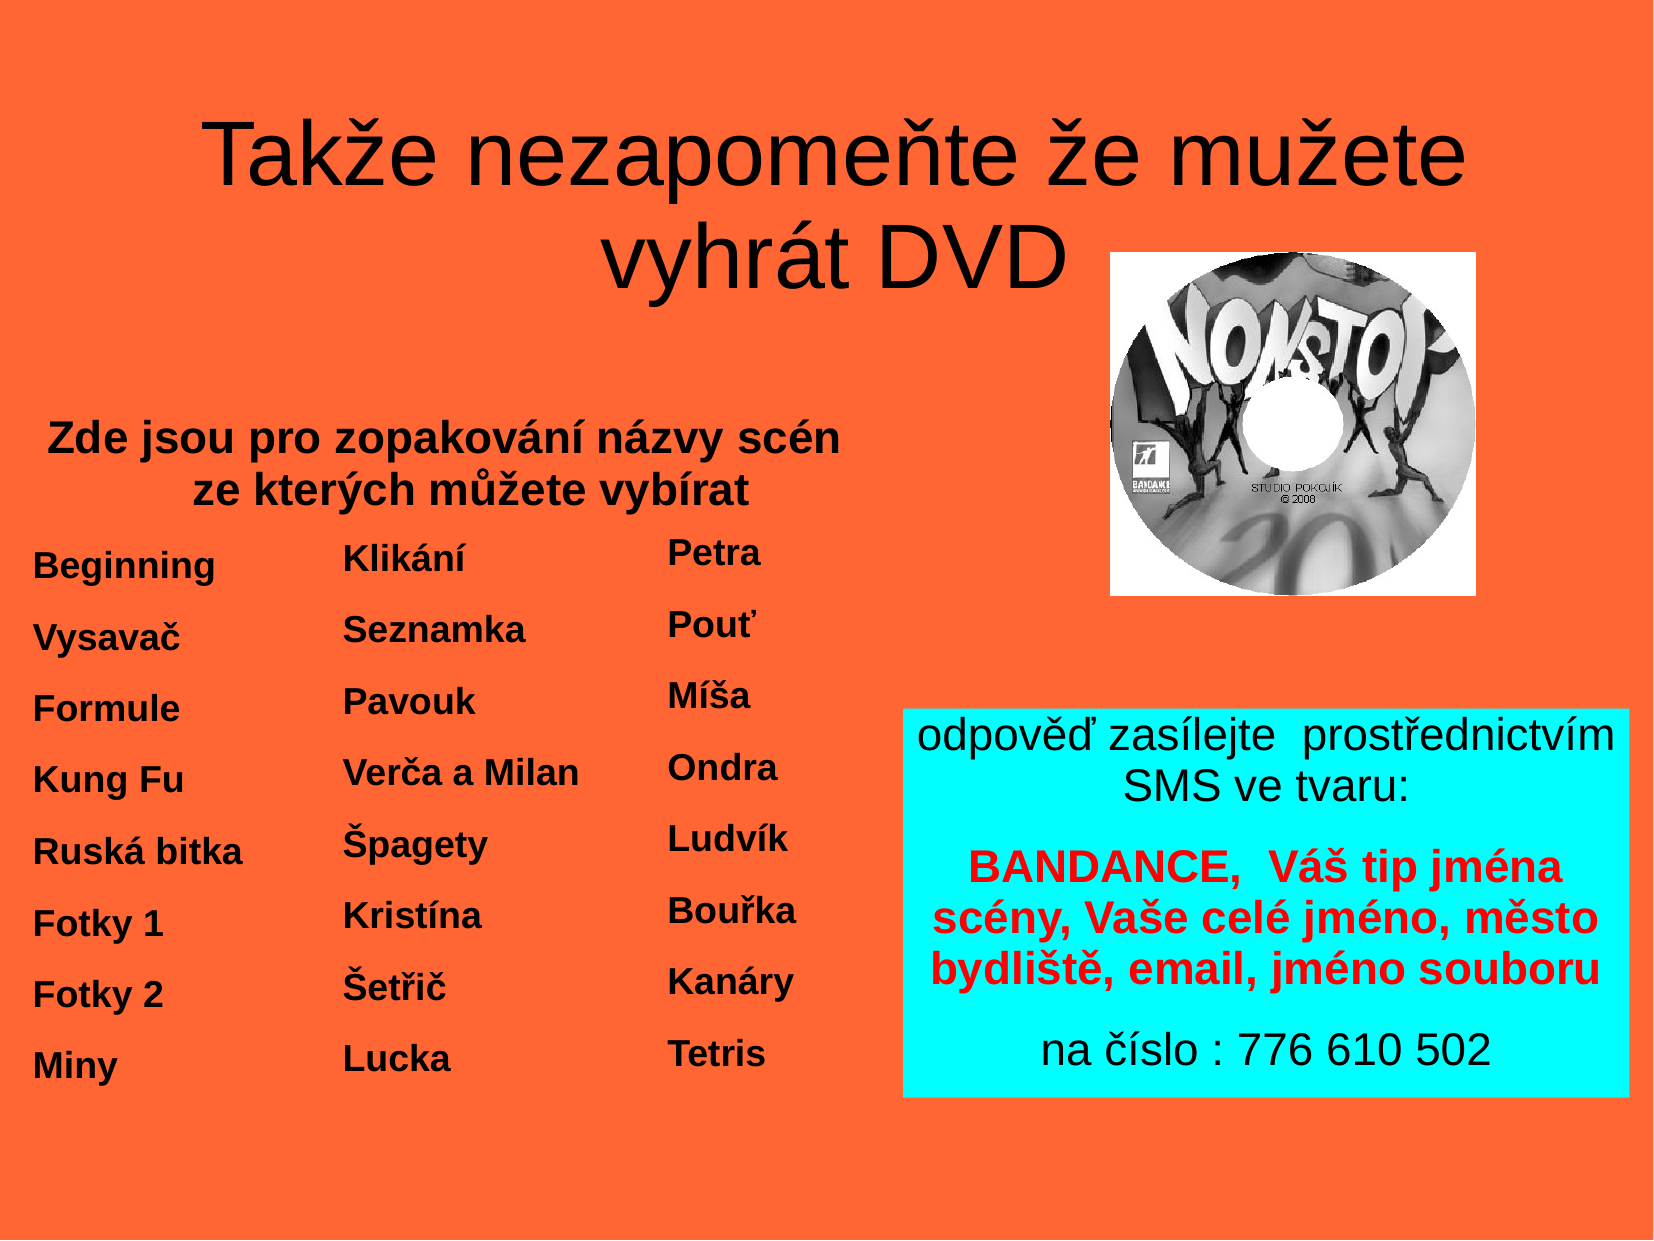

# Takže nezapomeňte že mužete vyhrát DVD
Zde jsou pro zopakování názvy scén ze kterých můžete vybírat
Beginning
Vysavač
Formule
Kung Fu
Ruská bitka
Fotky 1
Fotky 2
Miny
Petra
Pouť
Míša
Ondra
Ludvík
Bouřka
Kanáry
Tetris
Klikání
Seznamka
Pavouk
Verča a Milan
Špagety
Kristína
Šetřič
Lucka
odpověď zasílejte prostřednictvím SMS ve tvaru:
BANDANCE, Váš tip jména scény, Vaše celé jméno, město bydliště, email, jméno souboru
na číslo : 776 610 502